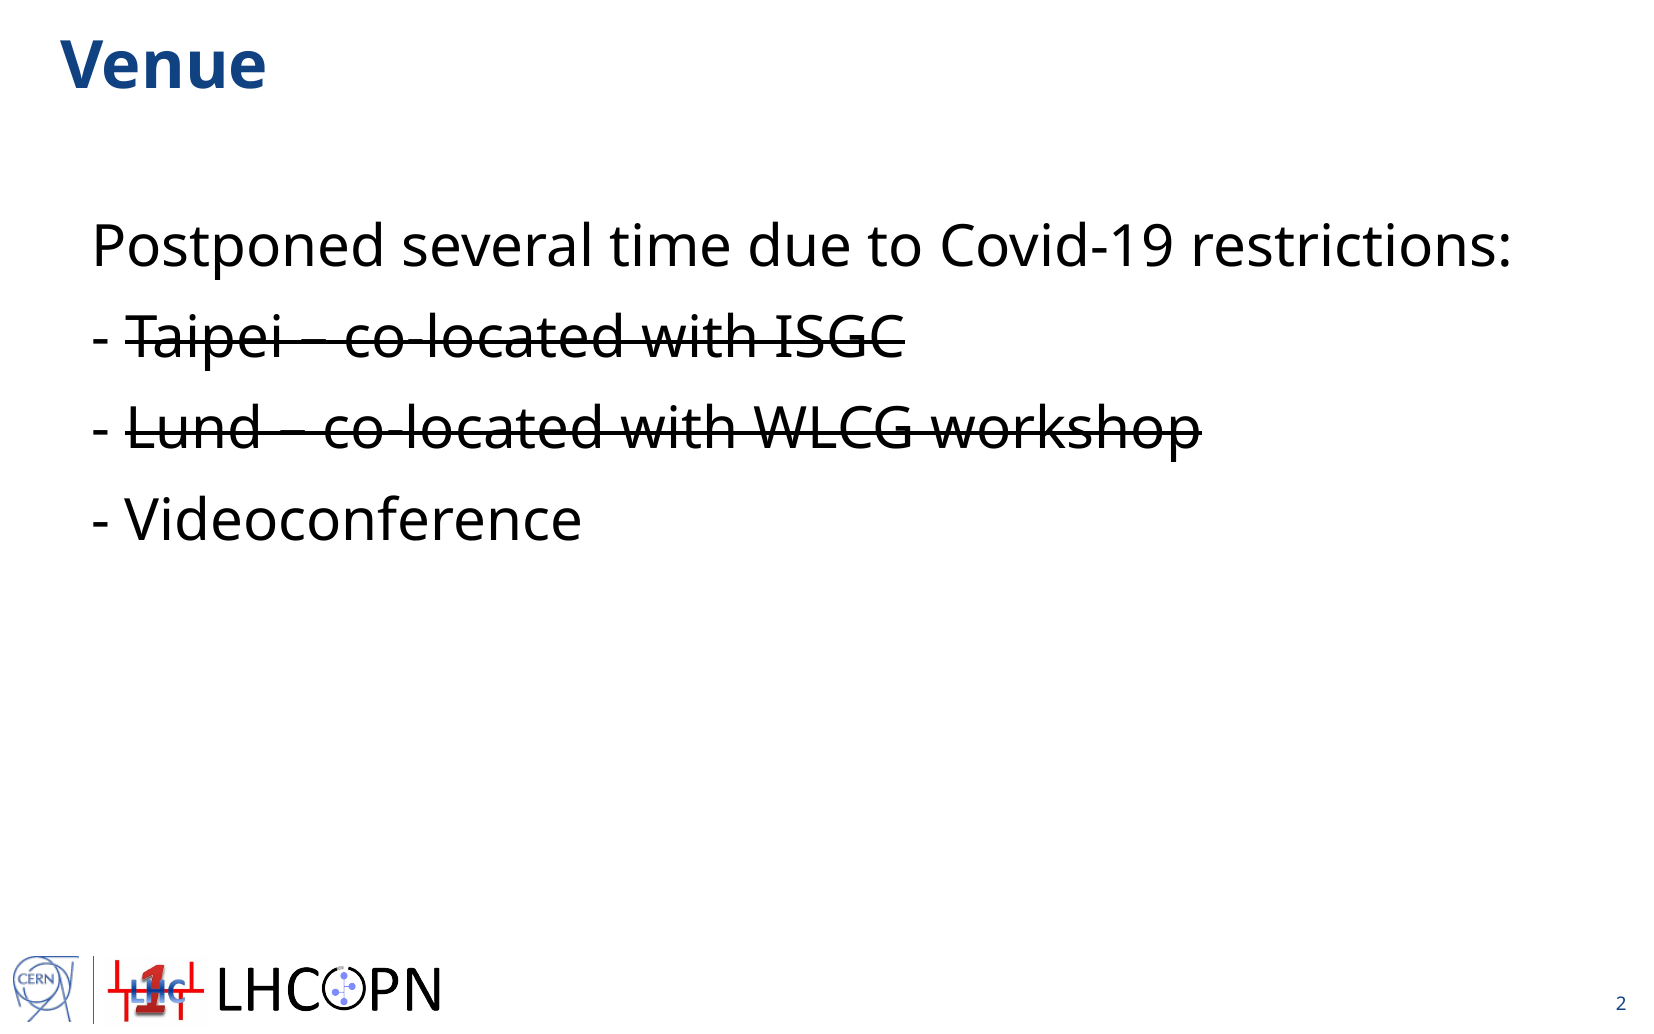

# Venue
Venue
Postponed several time due to Covid-19 restrictions:
- Taipei – co-located with ISGC
- Lund – co-located with WLCG workshop
- Videoconference